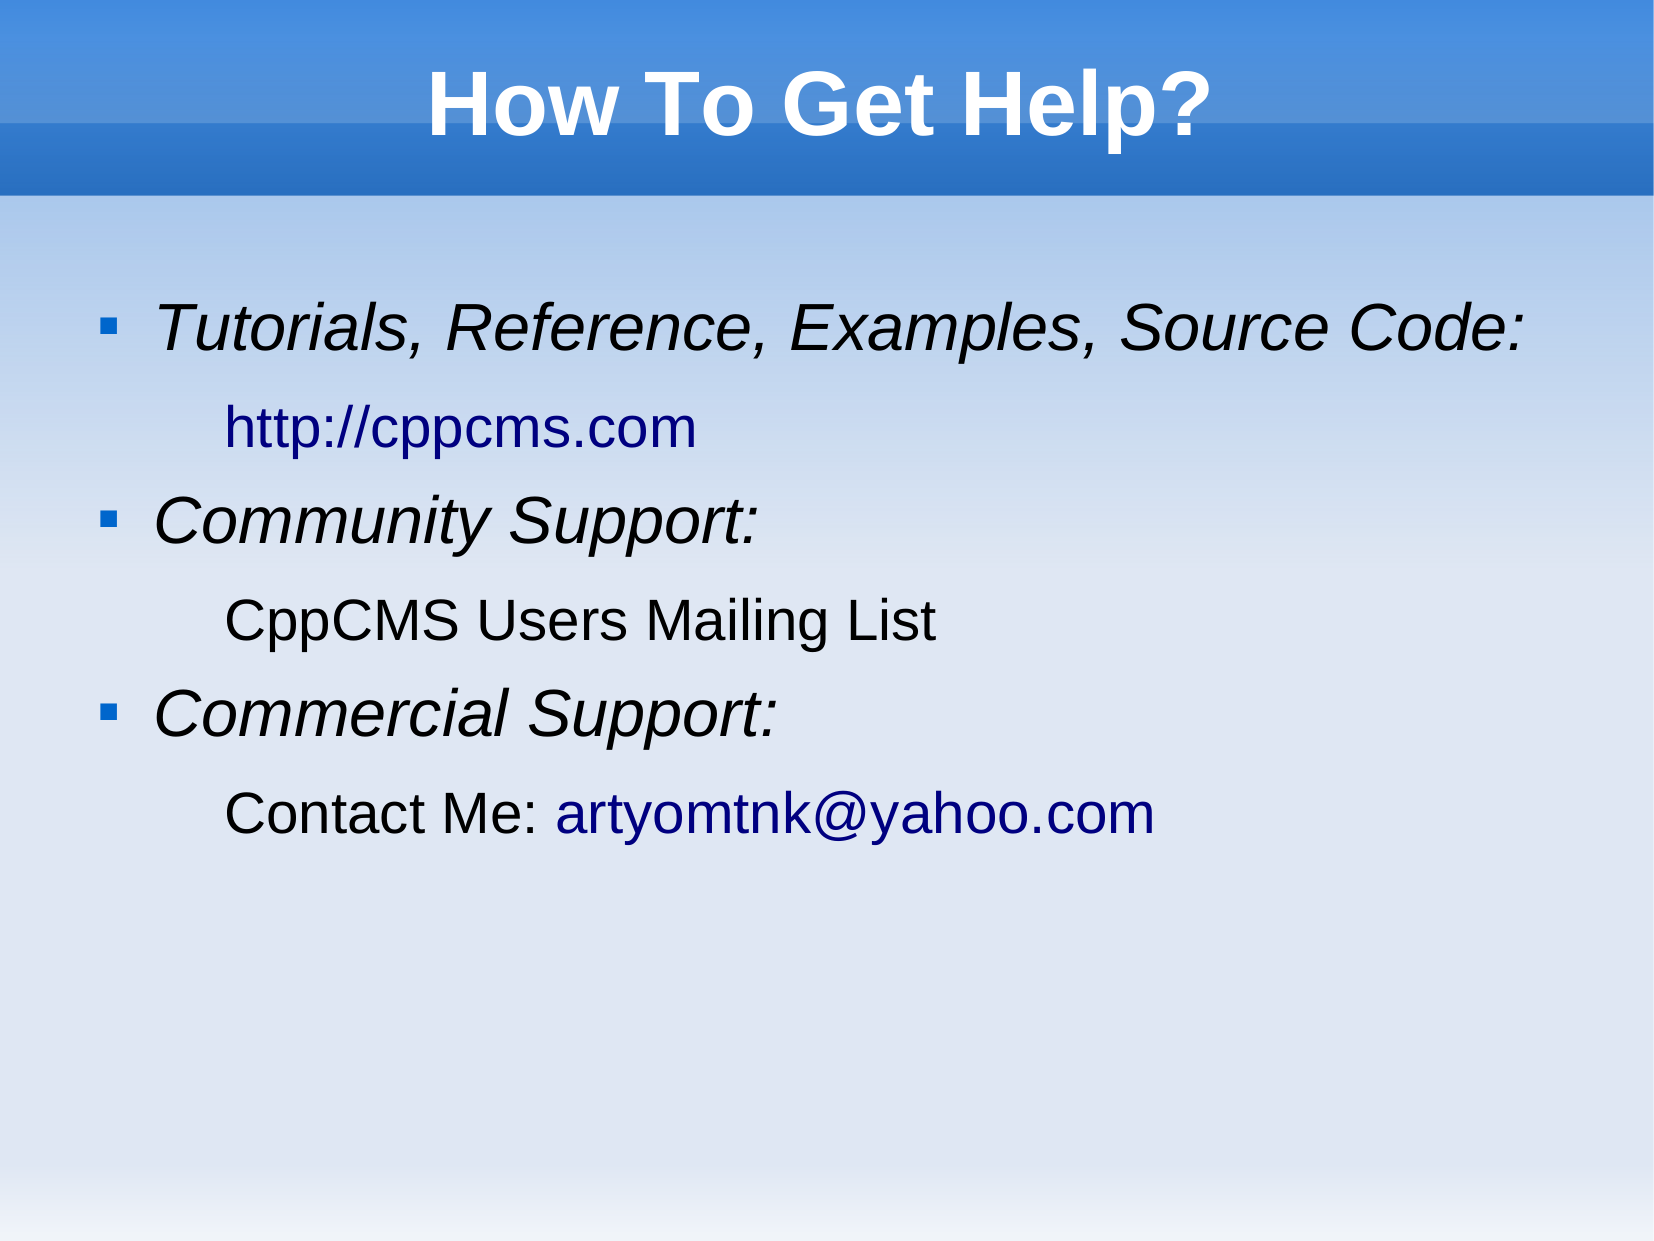

# How To Get Help?
Tutorials, Reference, Examples, Source Code:
http://cppcms.com
Community Support:
CppCMS Users Mailing List
Commercial Support:
Contact Me: artyomtnk@yahoo.com